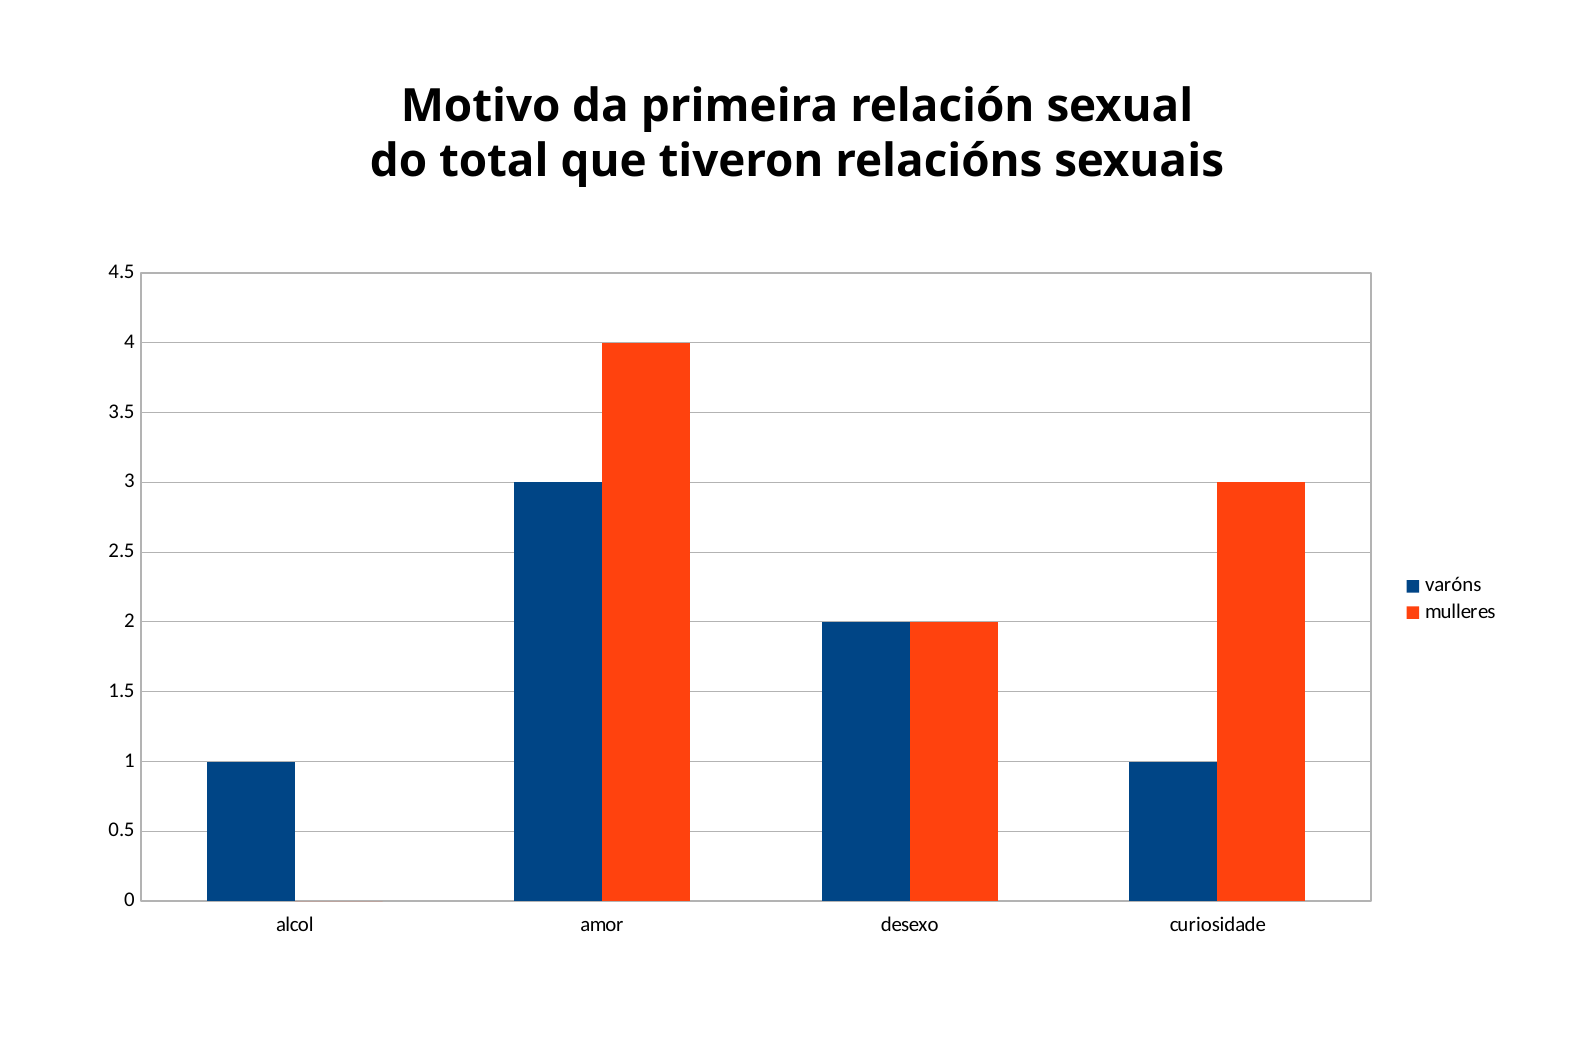

# Motivo da primeira relación sexual do total que tiveron relacións sexuais
### Chart
| Category | varóns | mulleres |
|---|---|---|
| alcol | 1.0 | 0.0 |
| amor | 3.0 | 4.0 |
| desexo | 2.0 | 2.0 |
| curiosidade | 1.0 | 3.0 |